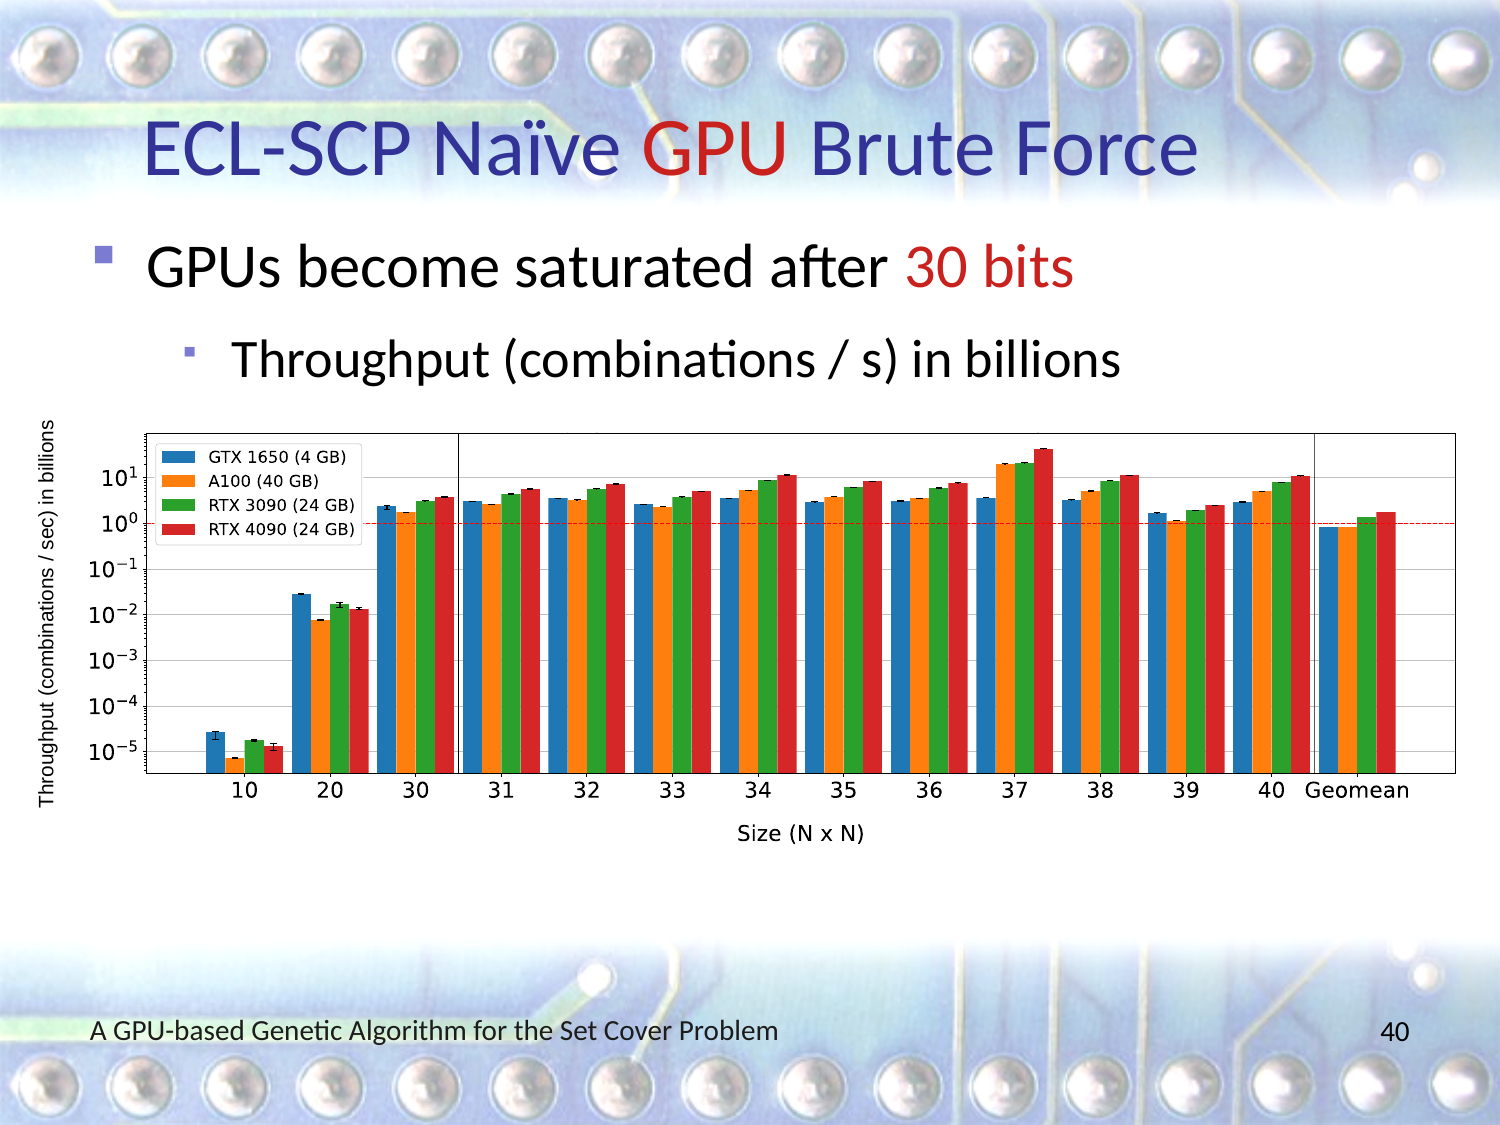

ECL-SCP Naïve GPU Brute Force
# GPUs become saturated after 30 bits
Throughput (combinations / s) in billions
Throughput (combinations / sec) in billions
A GPU-based Genetic Algorithm for the Set Cover Problem
40